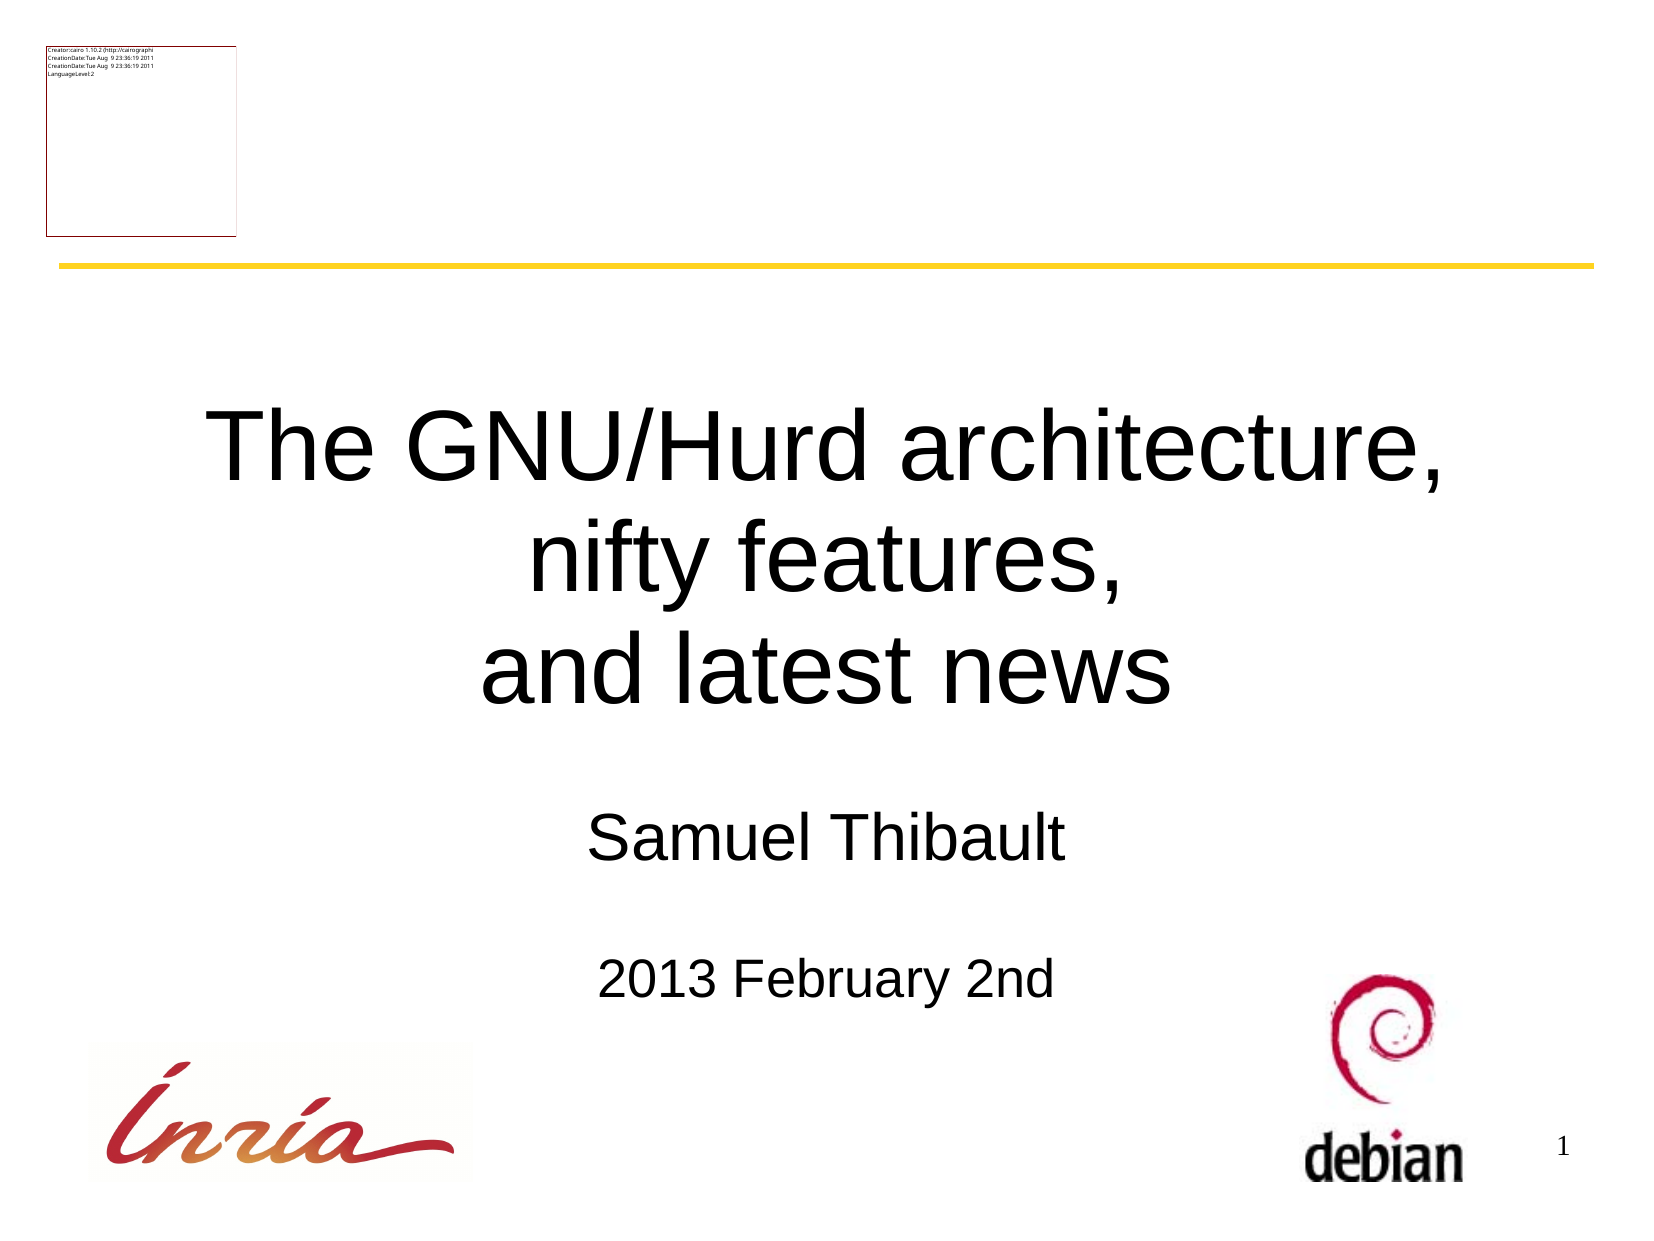

# The GNU/Hurd architecture,
nifty features,
and latest news
Samuel Thibault
2013 February 2nd
1